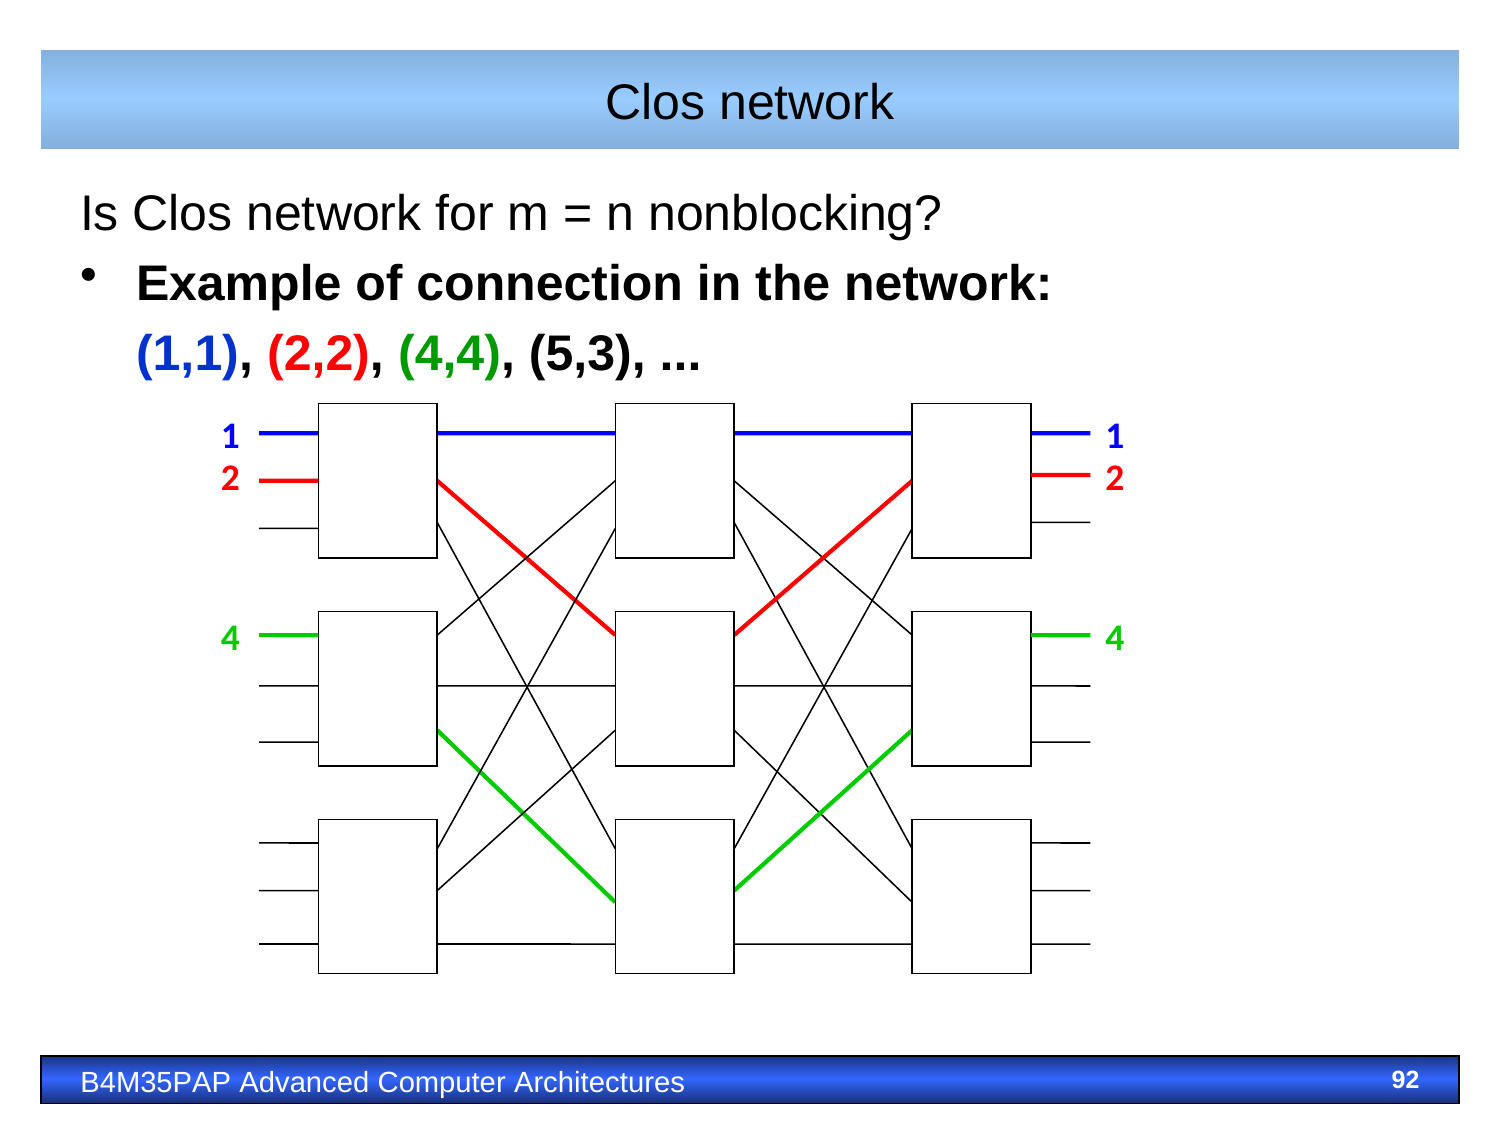

# Clos network
Is Clos network for m = n nonblocking?
Example of connection in the network:
(1,1), (2,2), (4,4), (5,3), ...
1
1
2
2
4
4